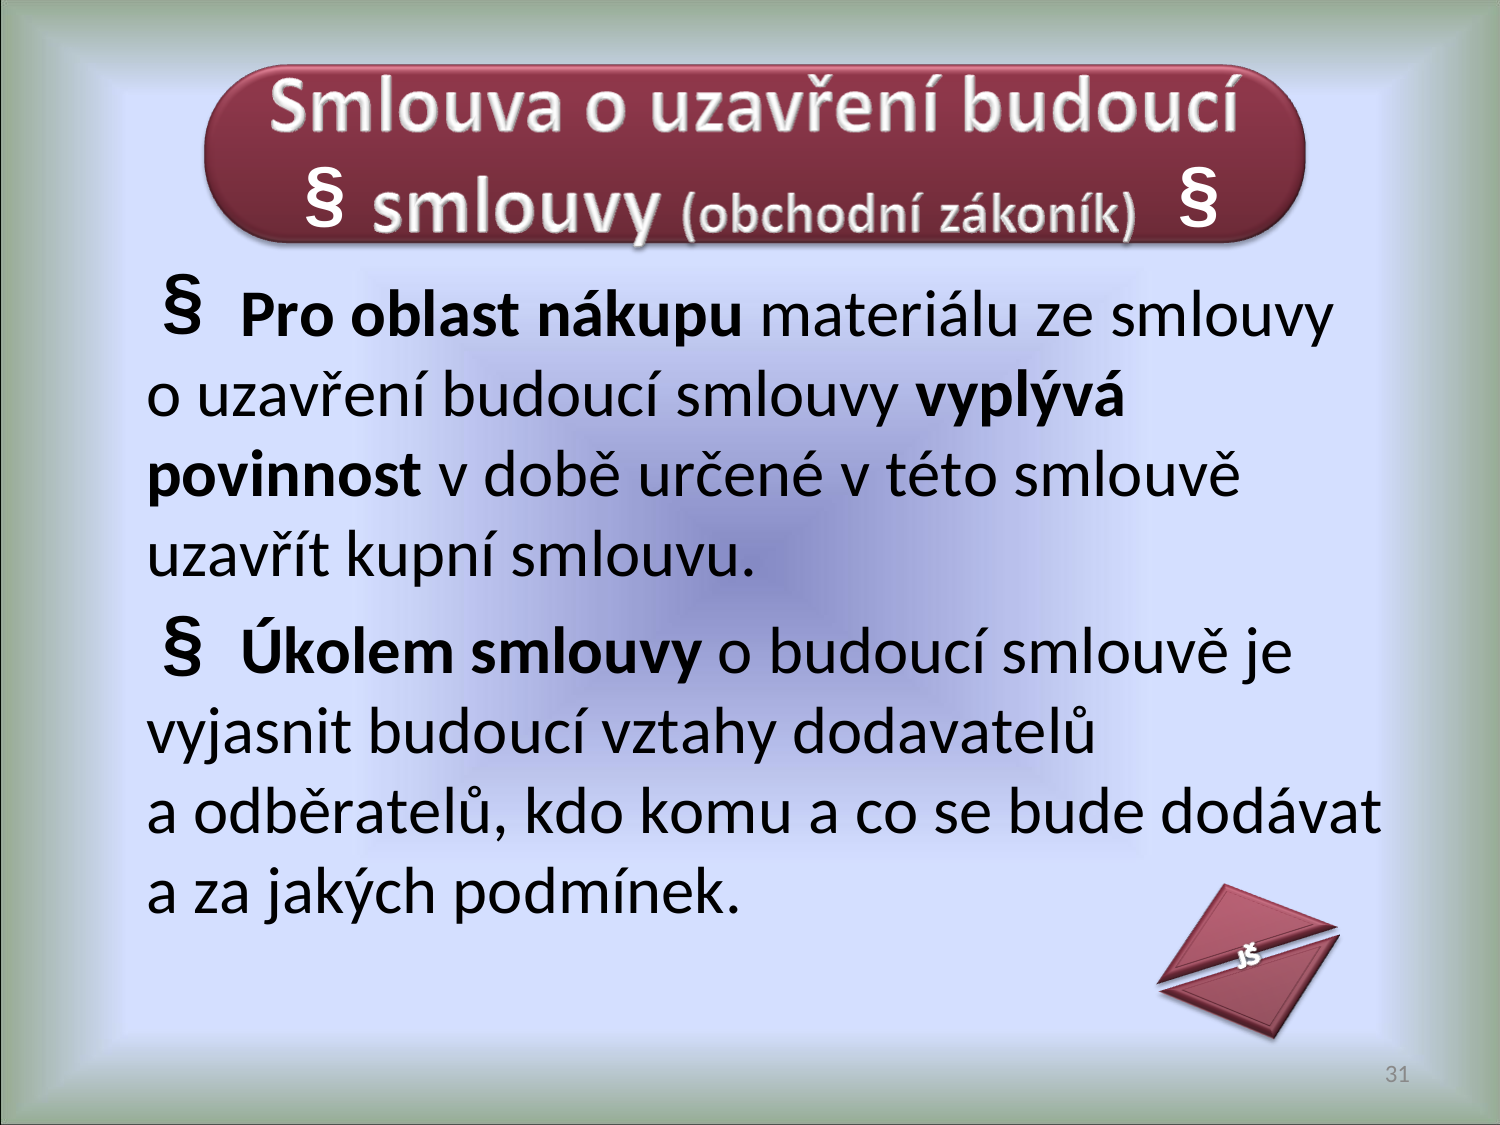

§
§
§
# Pro oblast nákupu materiálu ze smlouvy o uzavření budoucí smlouvy vyplývá povinnost v době určené v této smlouvě uzavřít kupní smlouvu.
		Úkolem smlouvy o budoucí smlouvě je vyjasnit budoucí vztahy dodavatelů
a odběratelů, kdo komu a co se bude dodávat a za jakých podmínek.
§